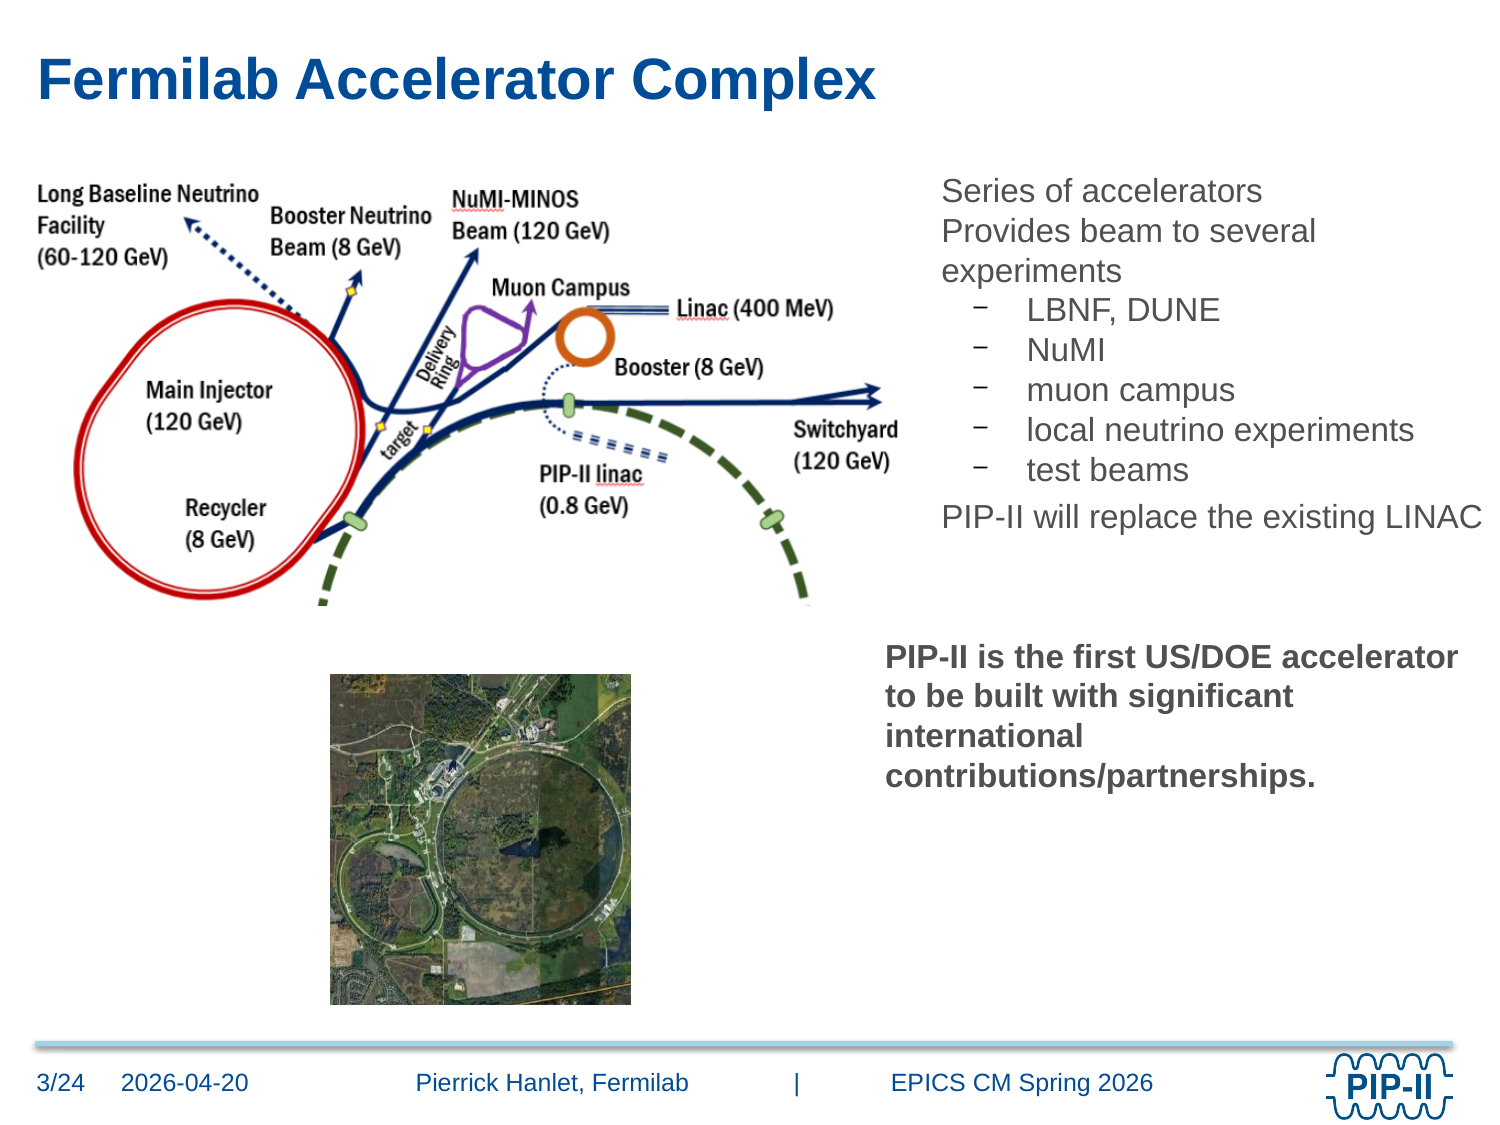

Fermilab Accelerator Complex
# Series of accelerators
Provides beam to several experiments
LBNF, DUNE
NuMI
muon campus
local neutrino experiments
test beams
PIP-II will replace the existing LINAC
PIP-II is the first US/DOE accelerator to be built with significant international contributions/partnerships.
2026-04-20
Pierrick Hanlet, Fermilab | EPICS CM Spring 2026